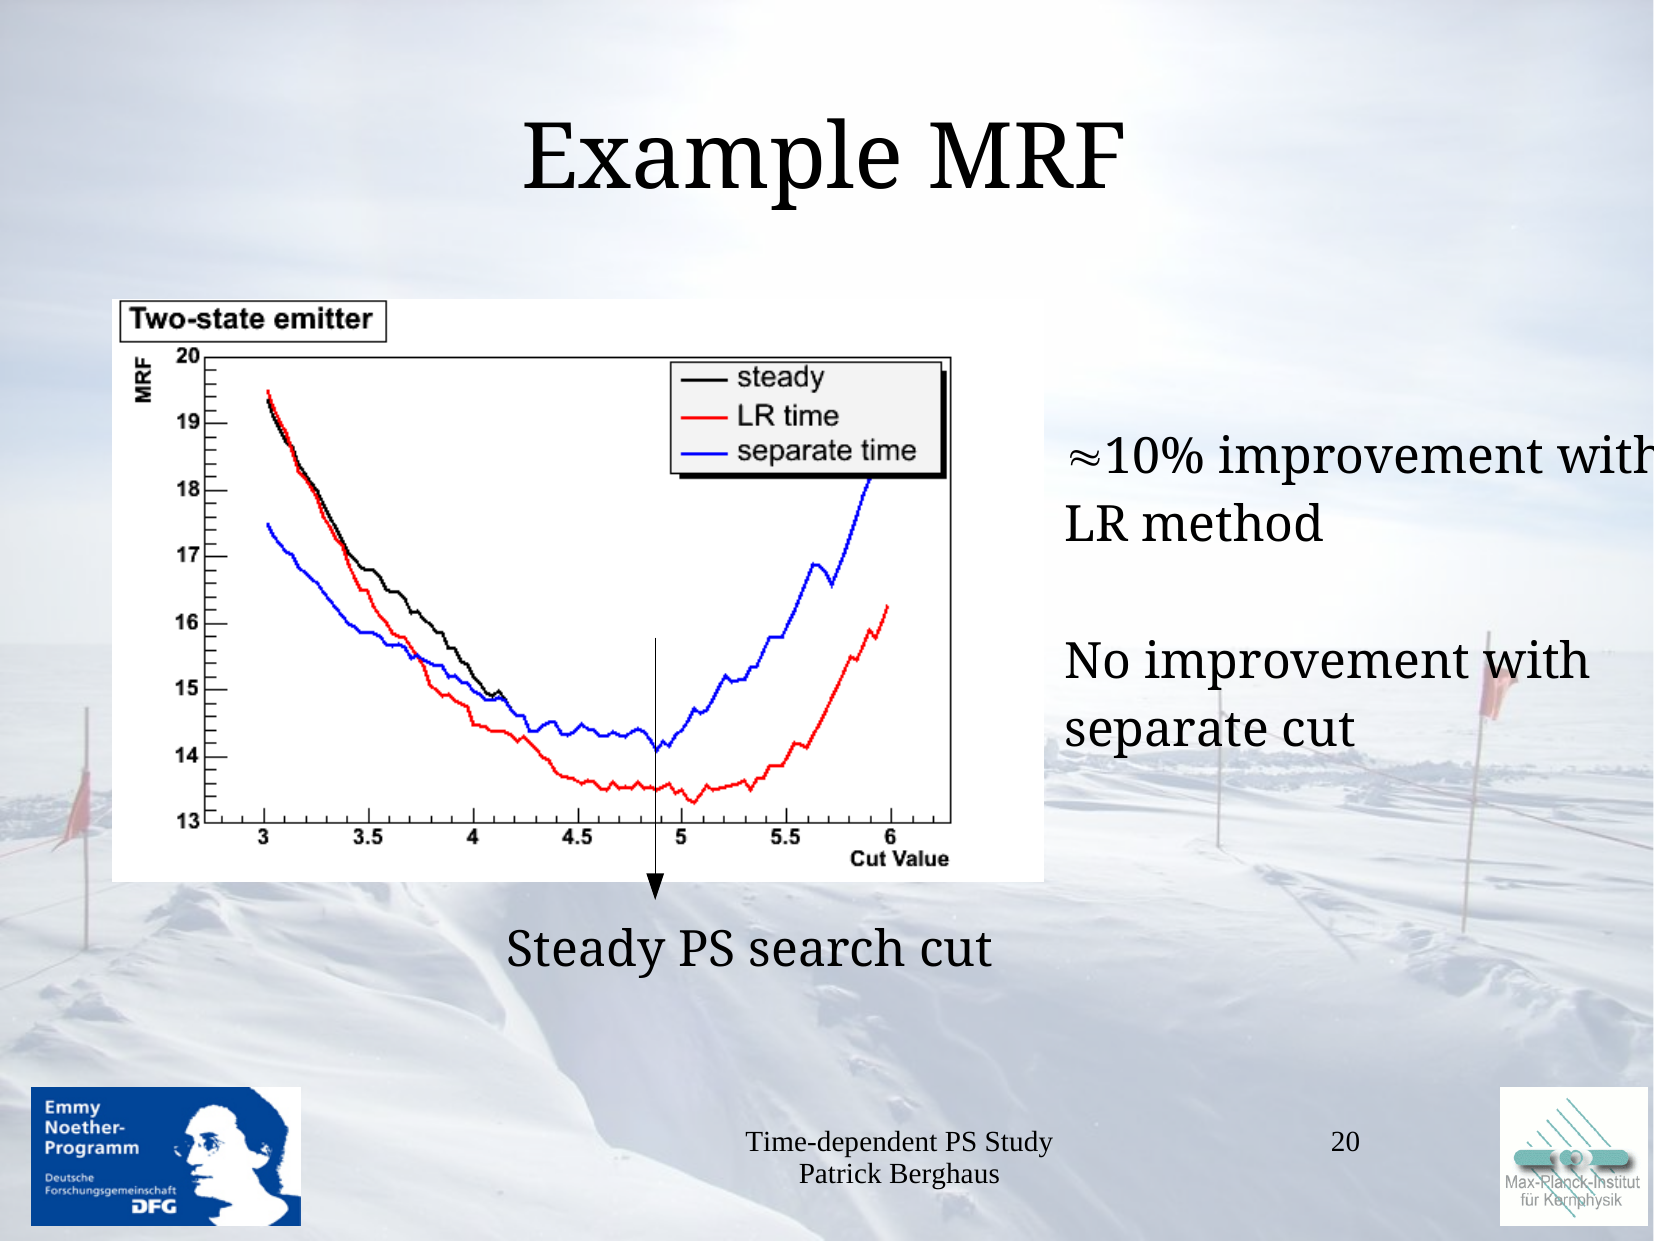

# Example MRF
Steady PS search cut
10% improvement with
LR method
No improvement with
separate cut
20